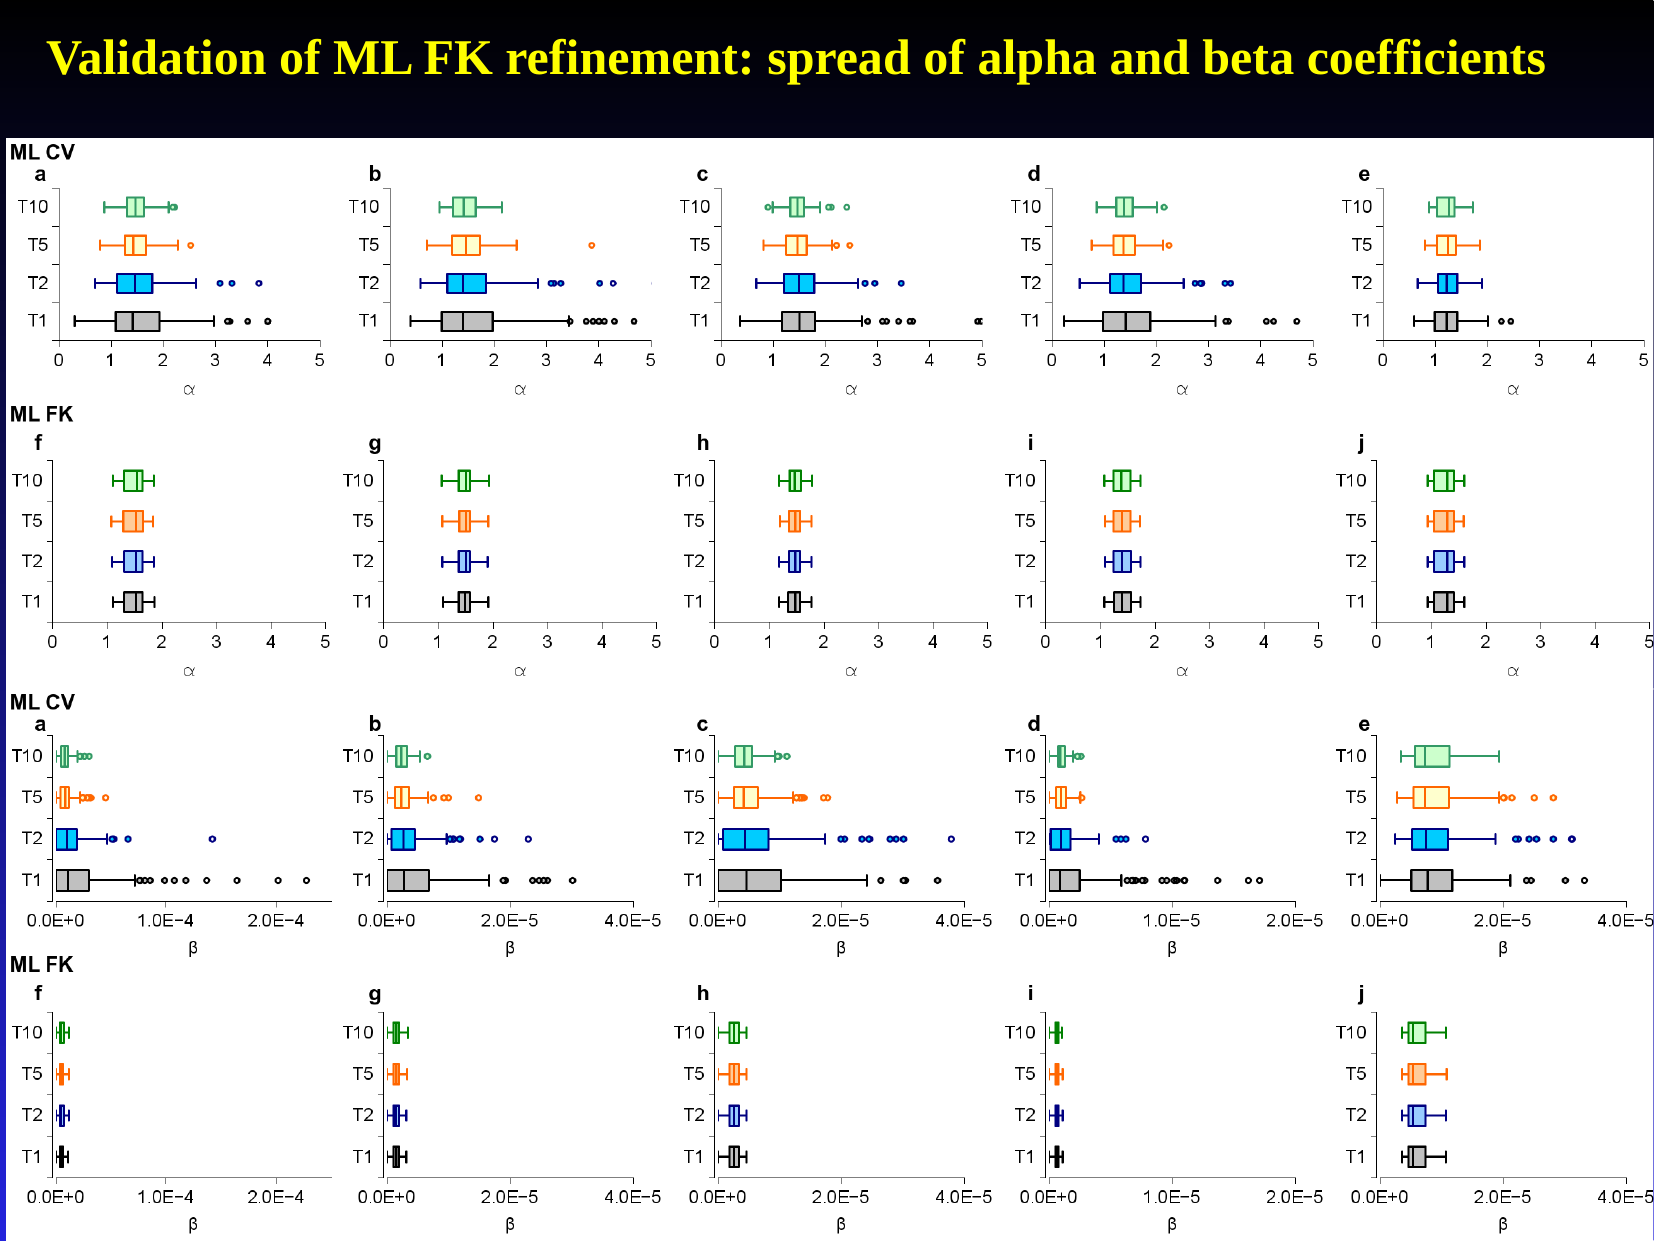

Validation of ML FK refinement: spread of alpha and beta coefficients